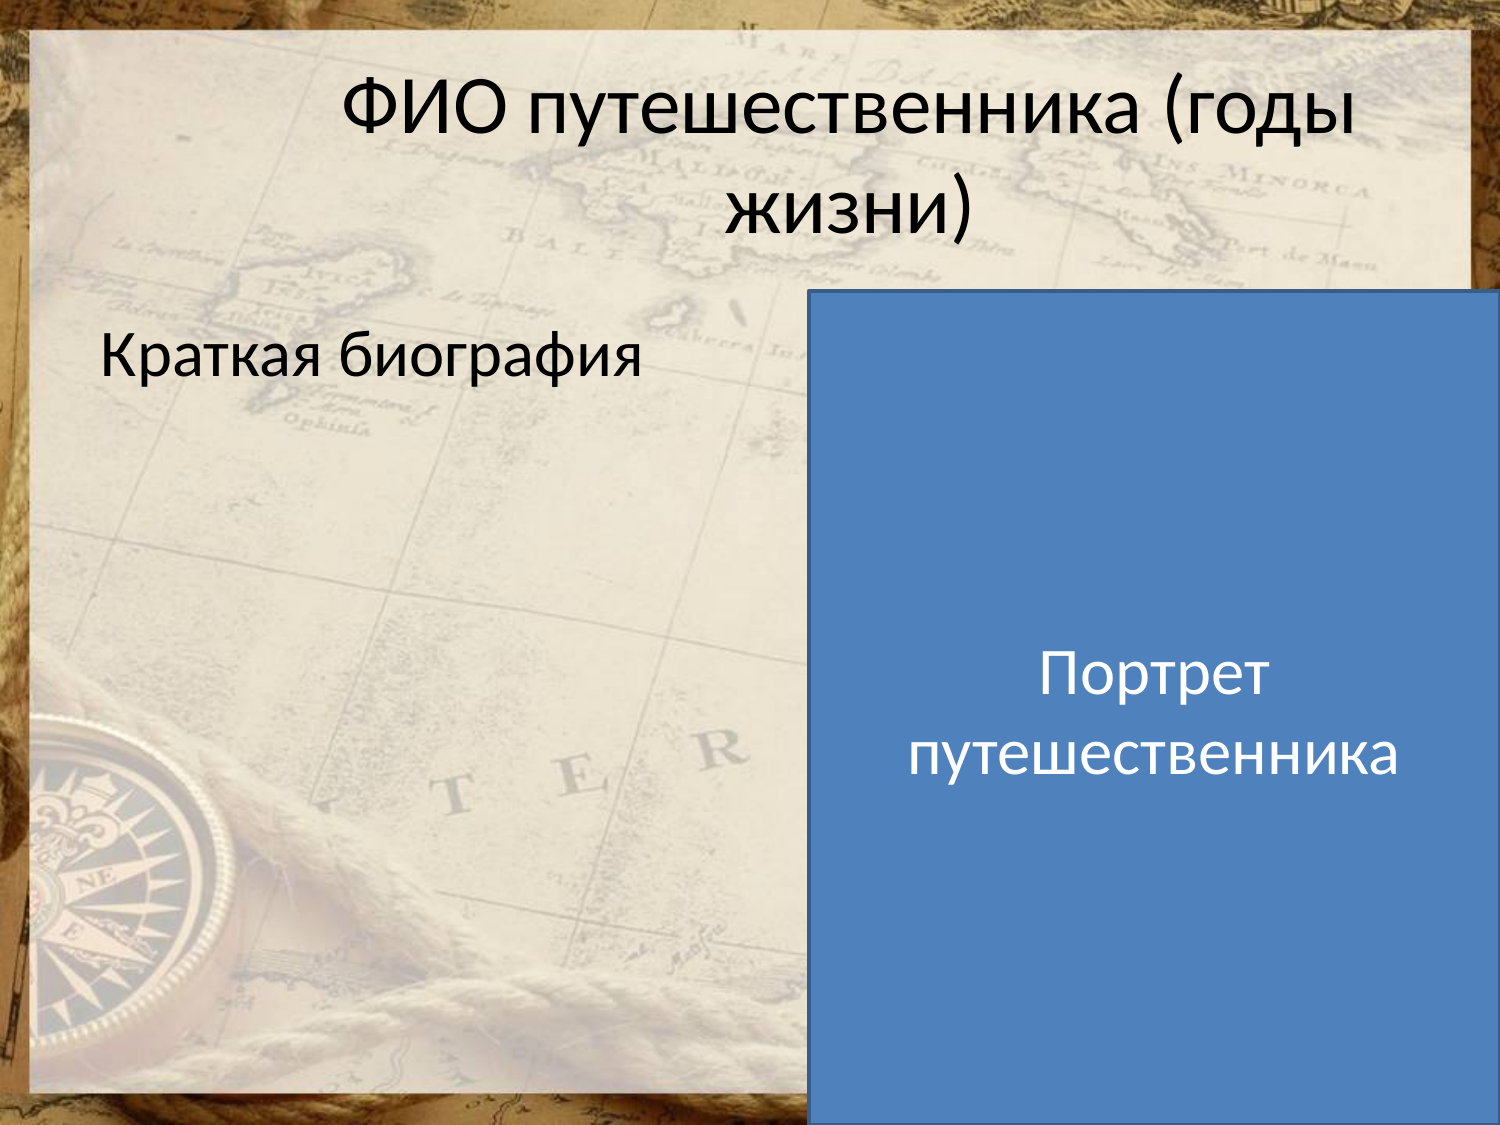

# ФИО путешественника (годы жизни)
Портрет путешественника
Краткая биография